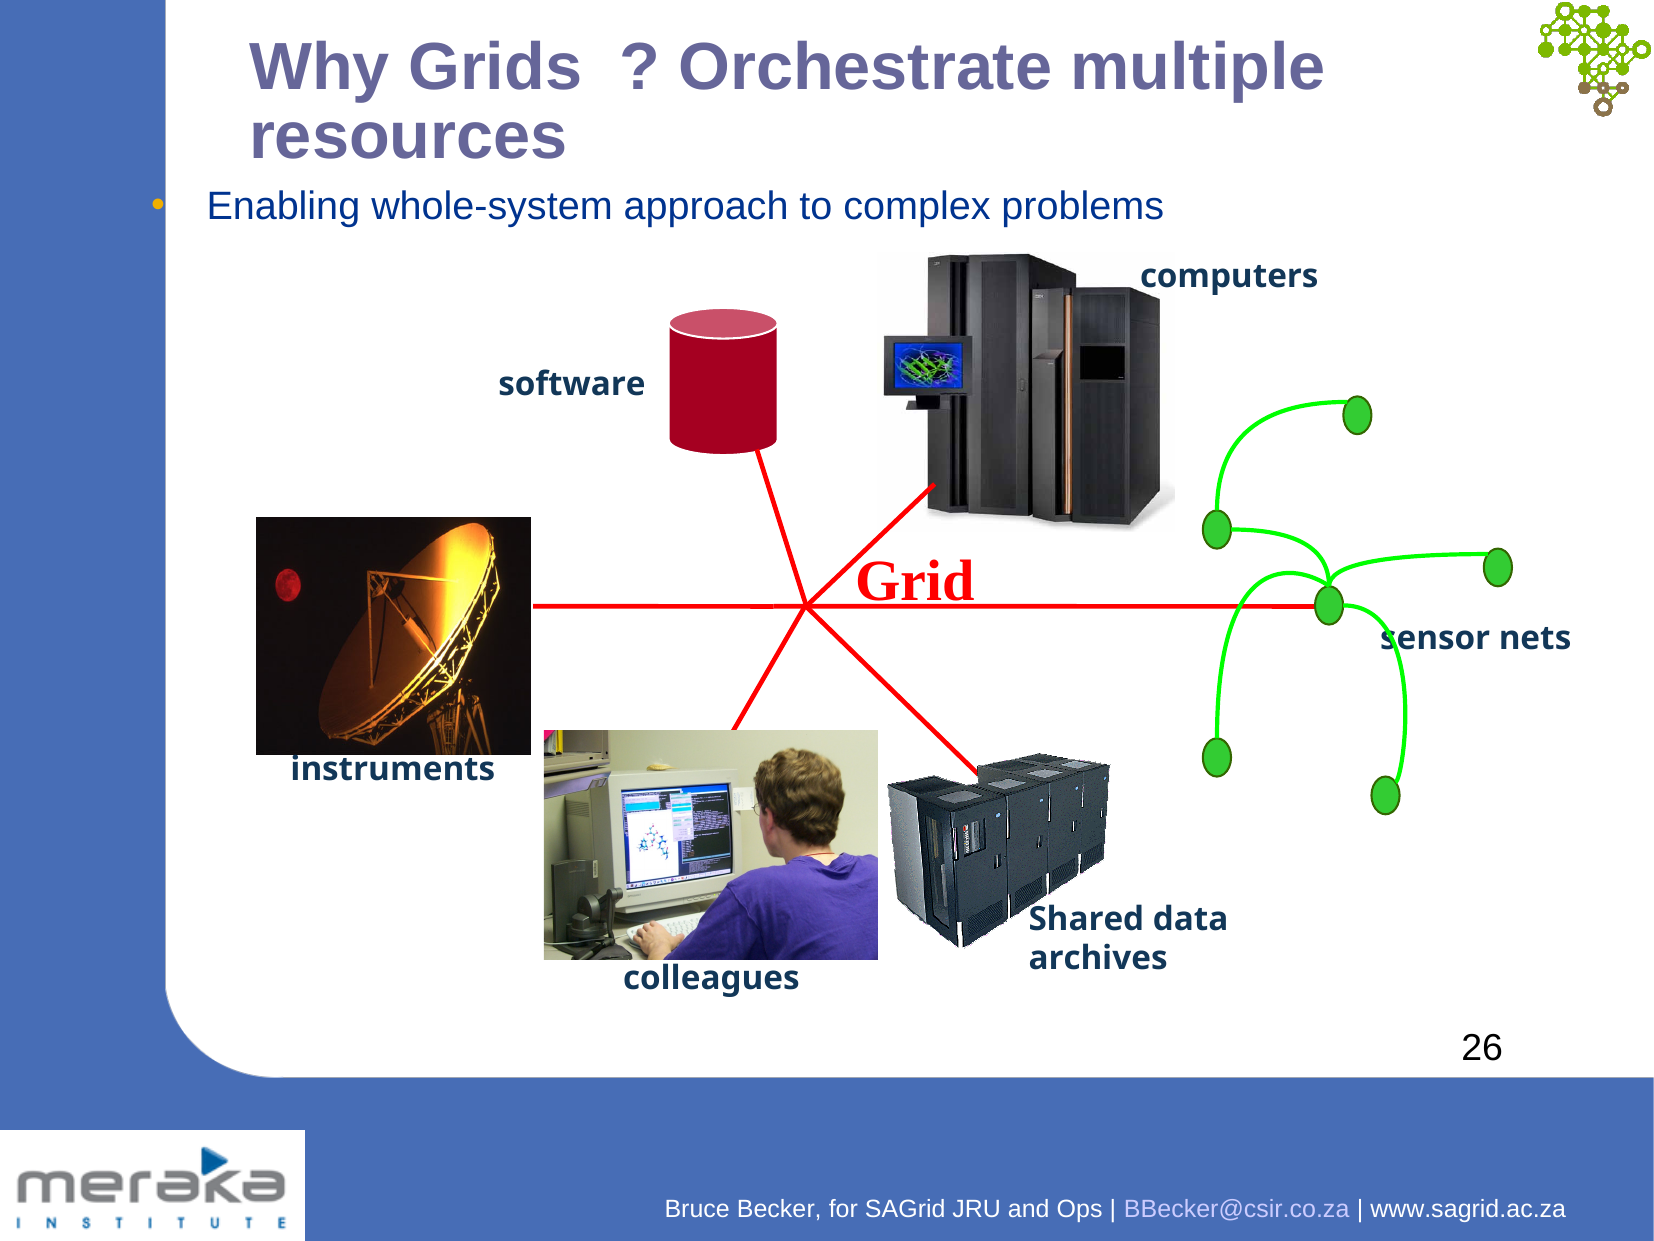

# Why Grids ? Orchestrate multiple resources
Enabling whole-system approach to complex problems
computers
software
Grid
sensor nets
instruments
Shared data archives
colleagues
26